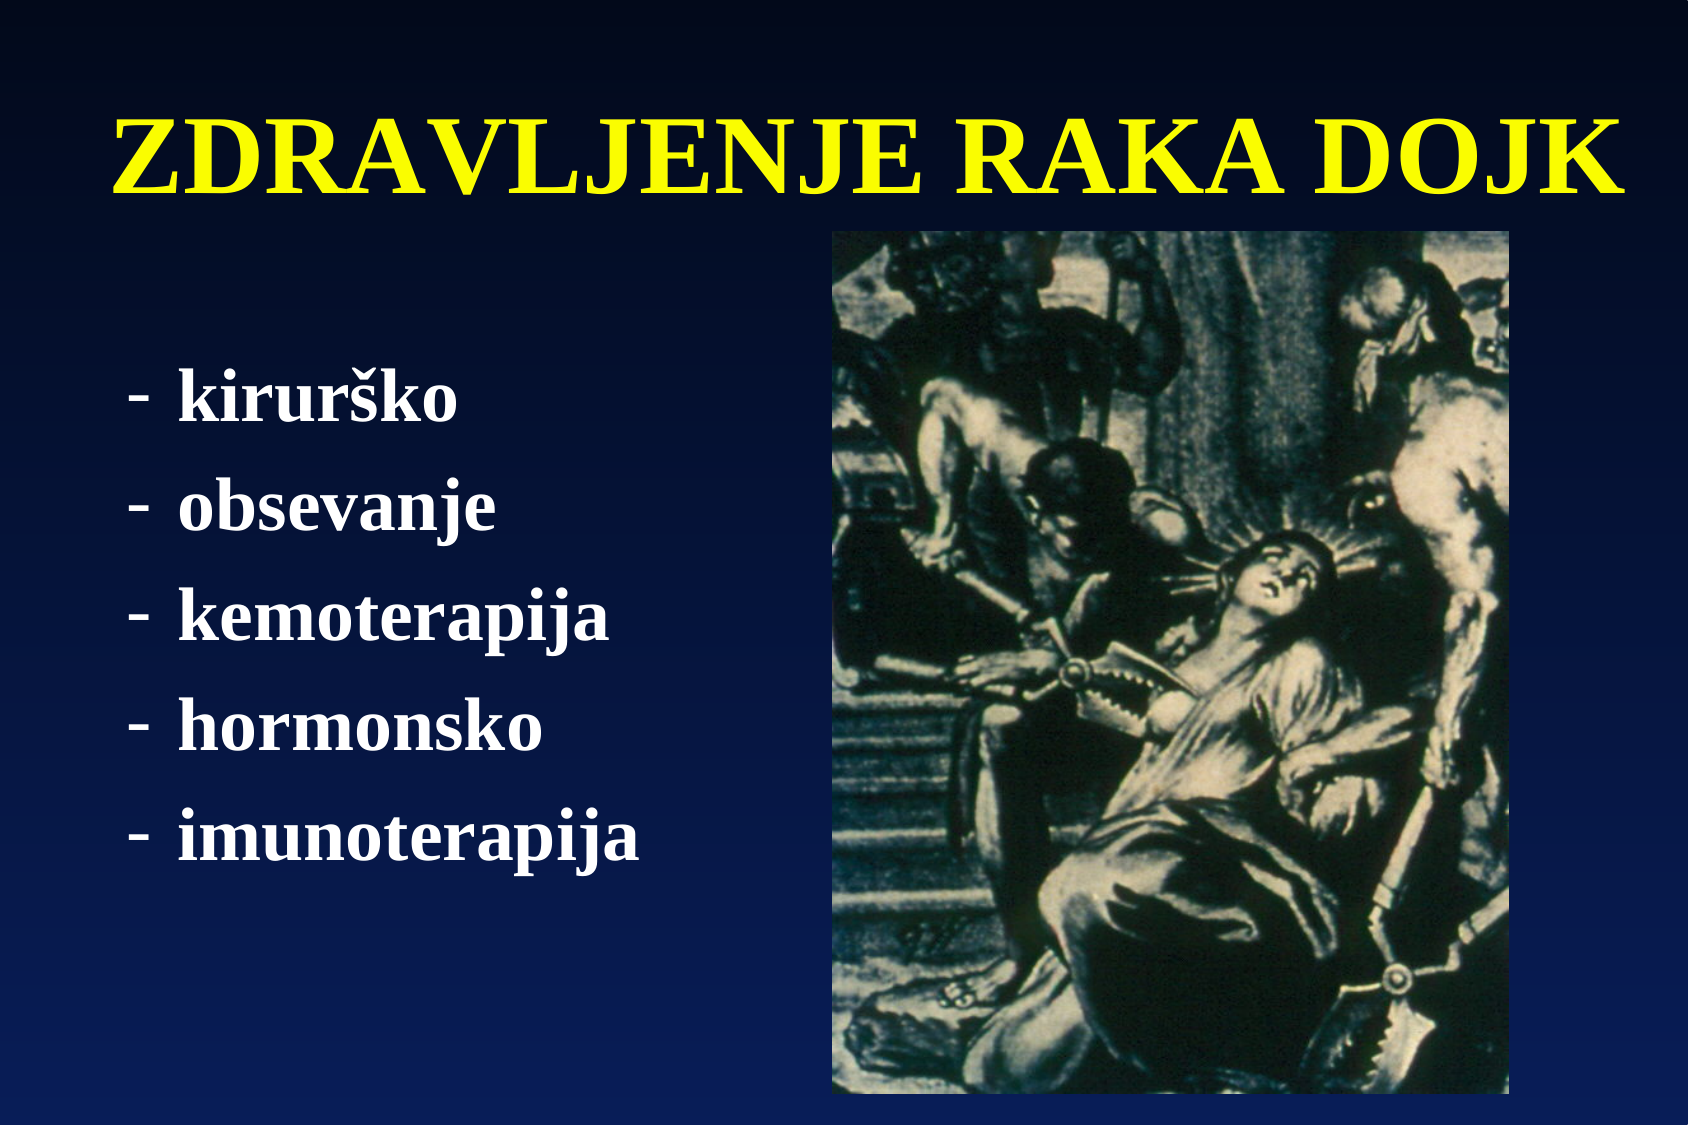

# ZDRAVLJENJE RAKA DOJK
kirurško
obsevanje
kemoterapija
hormonsko
imunoterapija